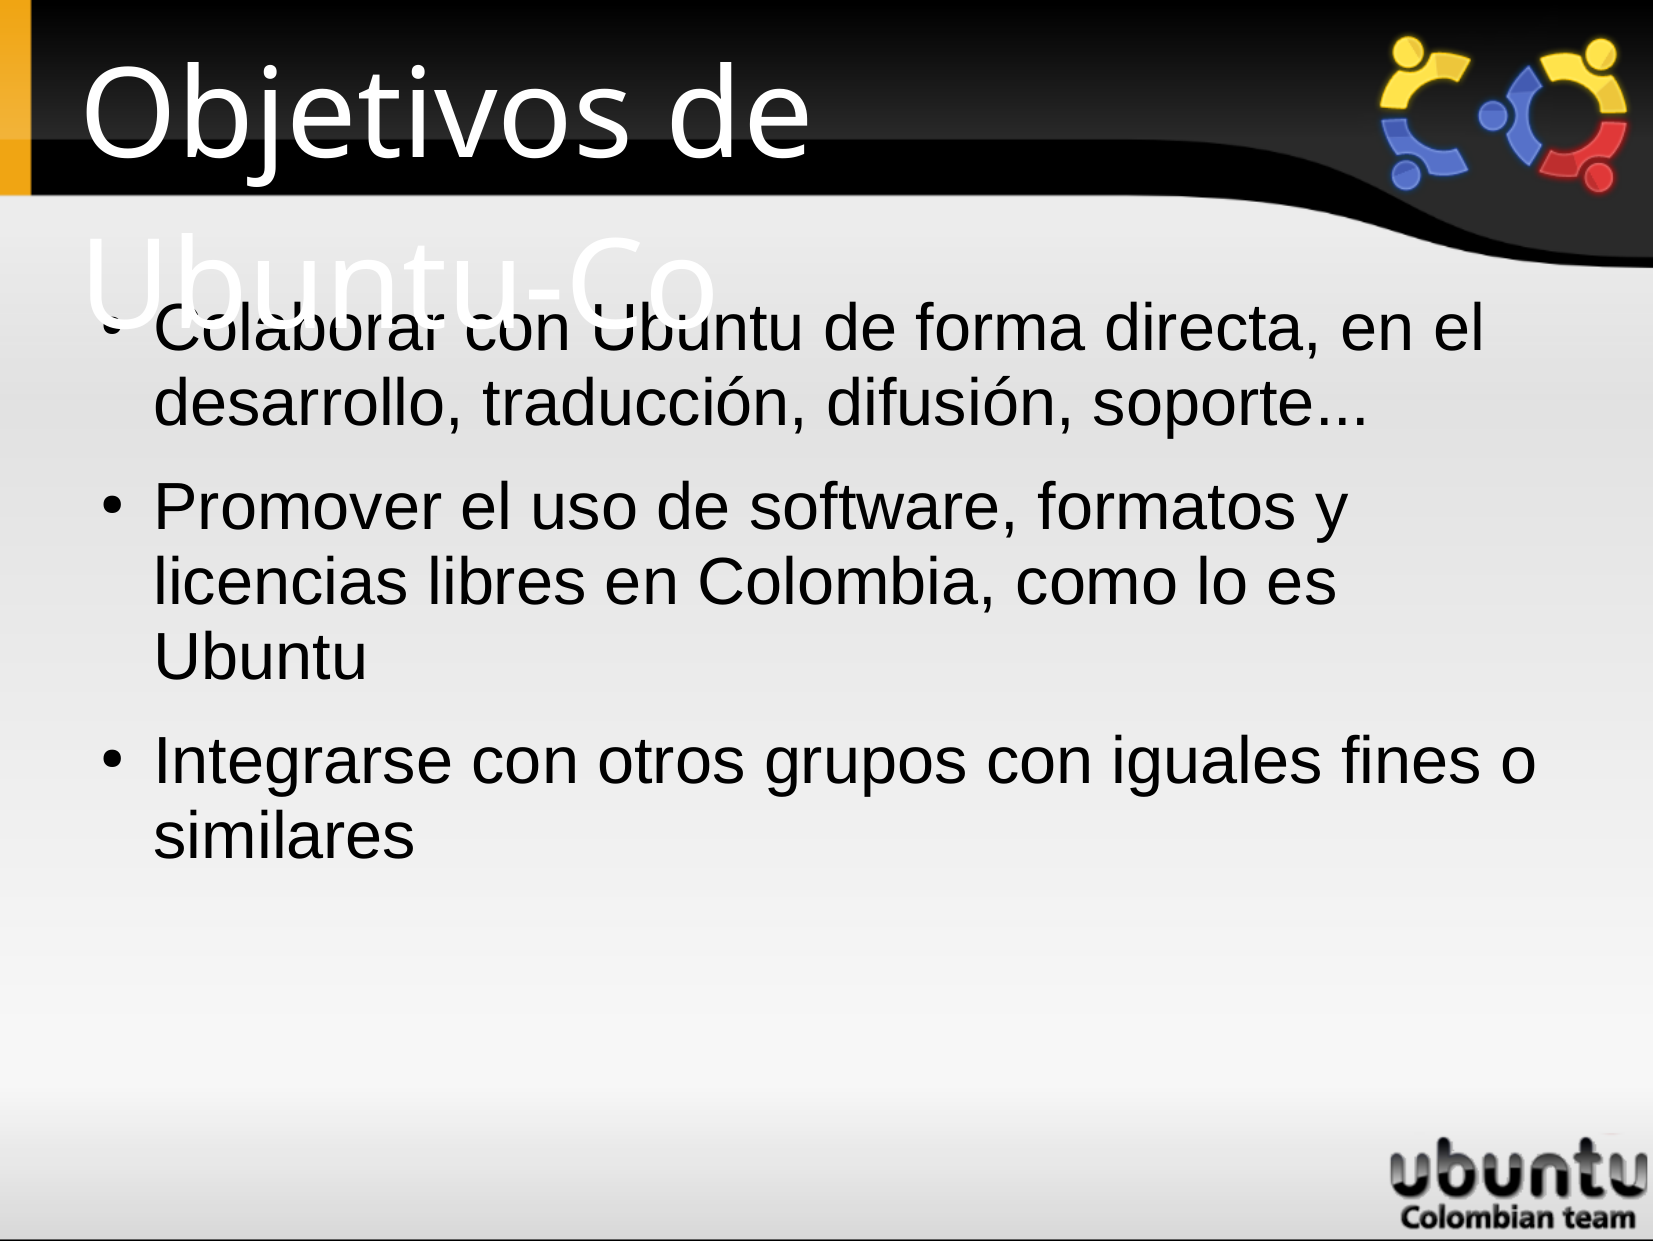

Objetivos de Ubuntu-Co
# Colaborar con Ubuntu de forma directa, en el desarrollo, traducción, difusión, soporte...
Promover el uso de software, formatos y licencias libres en Colombia, como lo es Ubuntu
Integrarse con otros grupos con iguales fines o similares